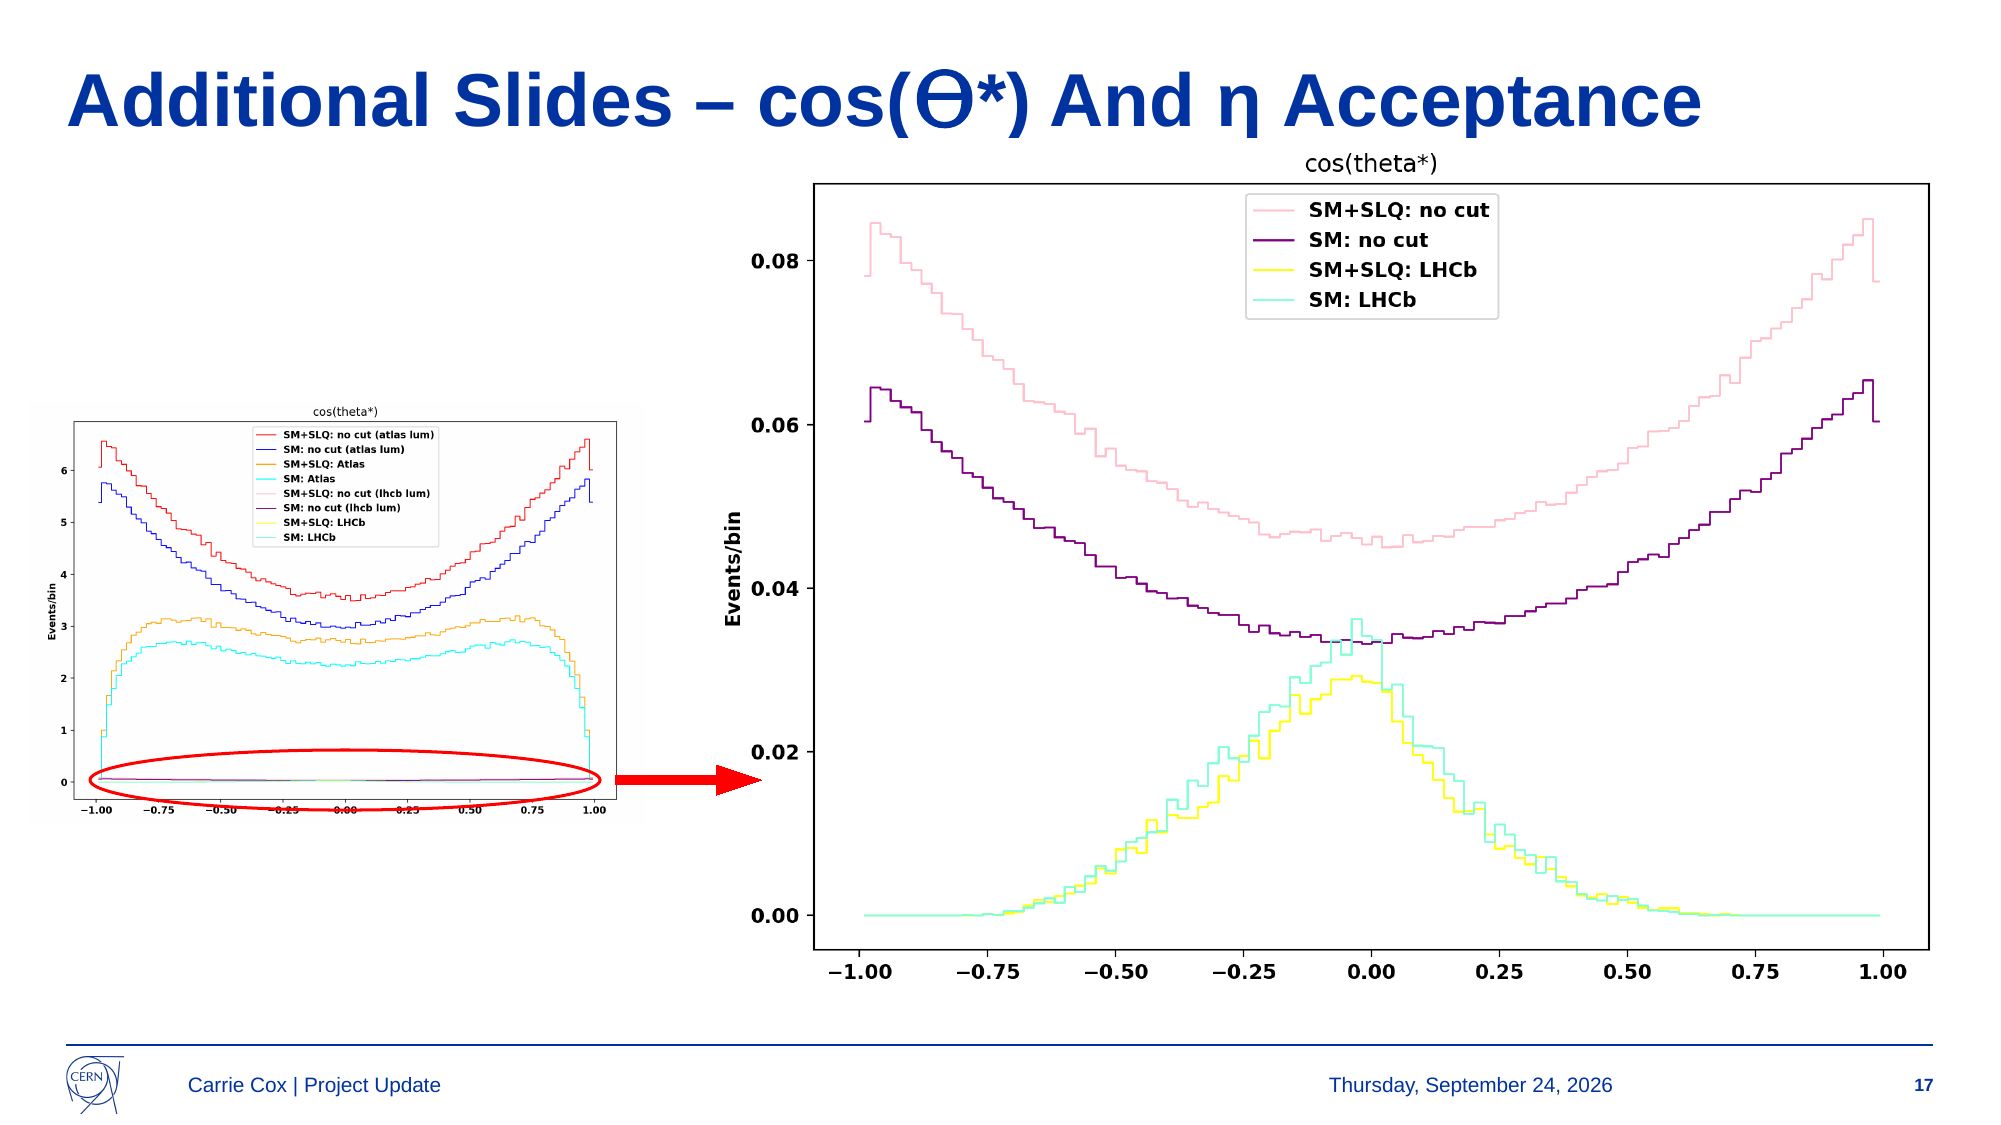

# Additional Slides – cos(ϴ*) And η Acceptance
Carrie Cox | Project Update